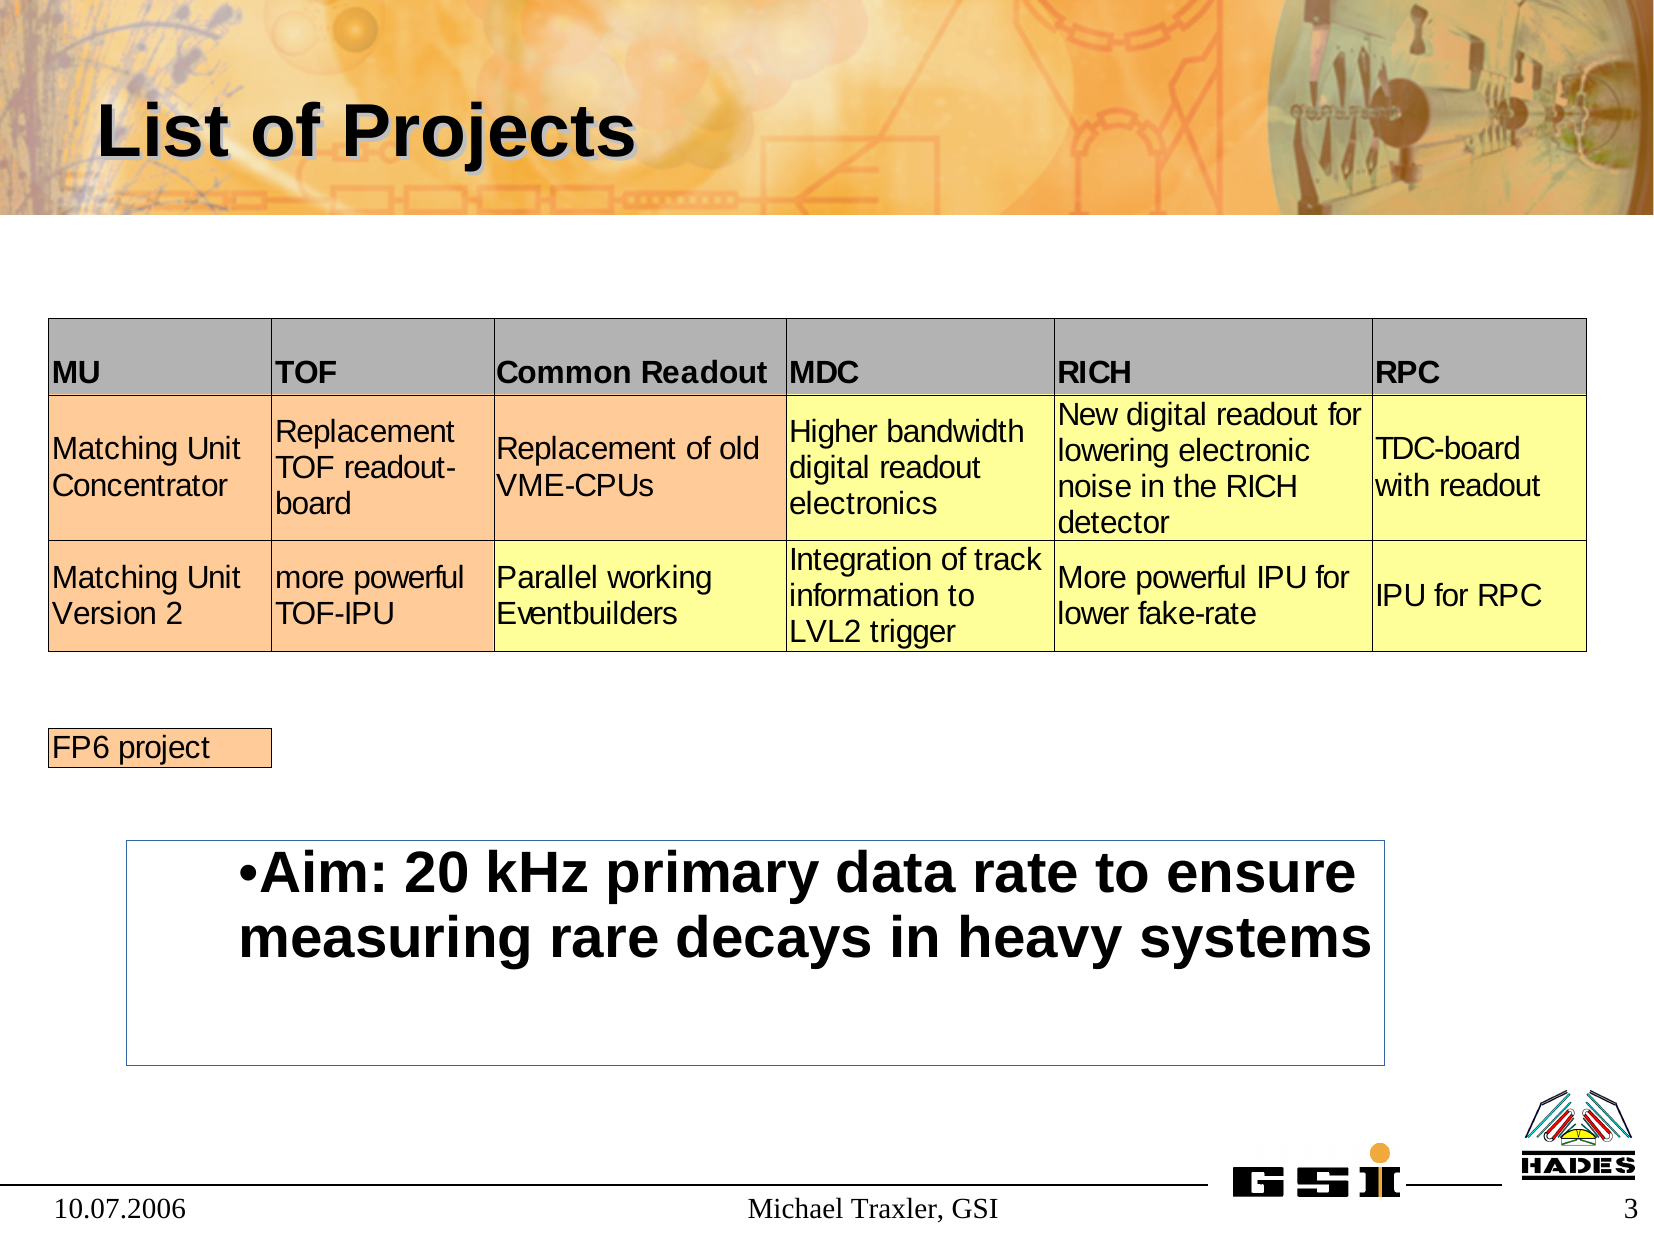

# List of Projects
Aim: 20 kHz primary data rate to ensure measuring rare decays in heavy systems
10.07.2006
Michael Traxler, GSI
3